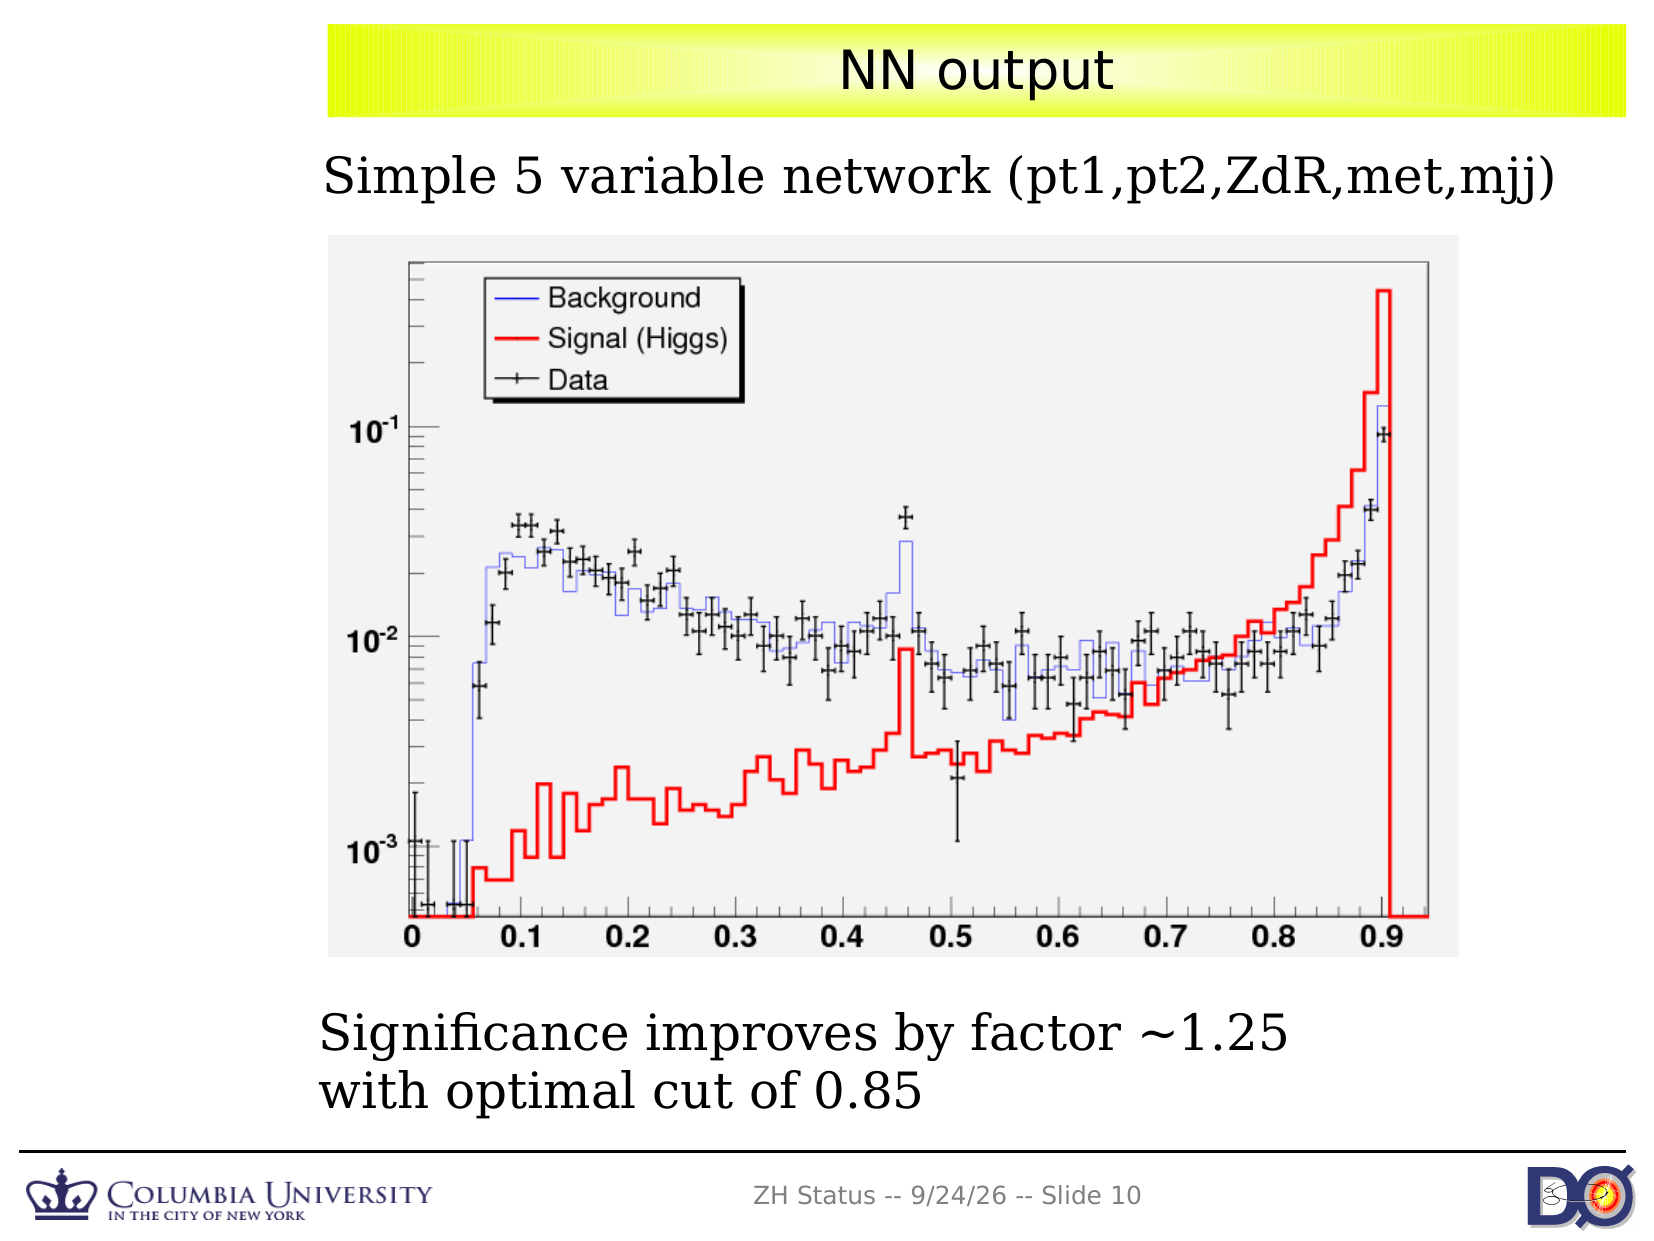

# NN output
Simple 5 variable network (pt1,pt2,ZdR,met,mjj)
Significance improves by factor ~1.25
with optimal cut of 0.85